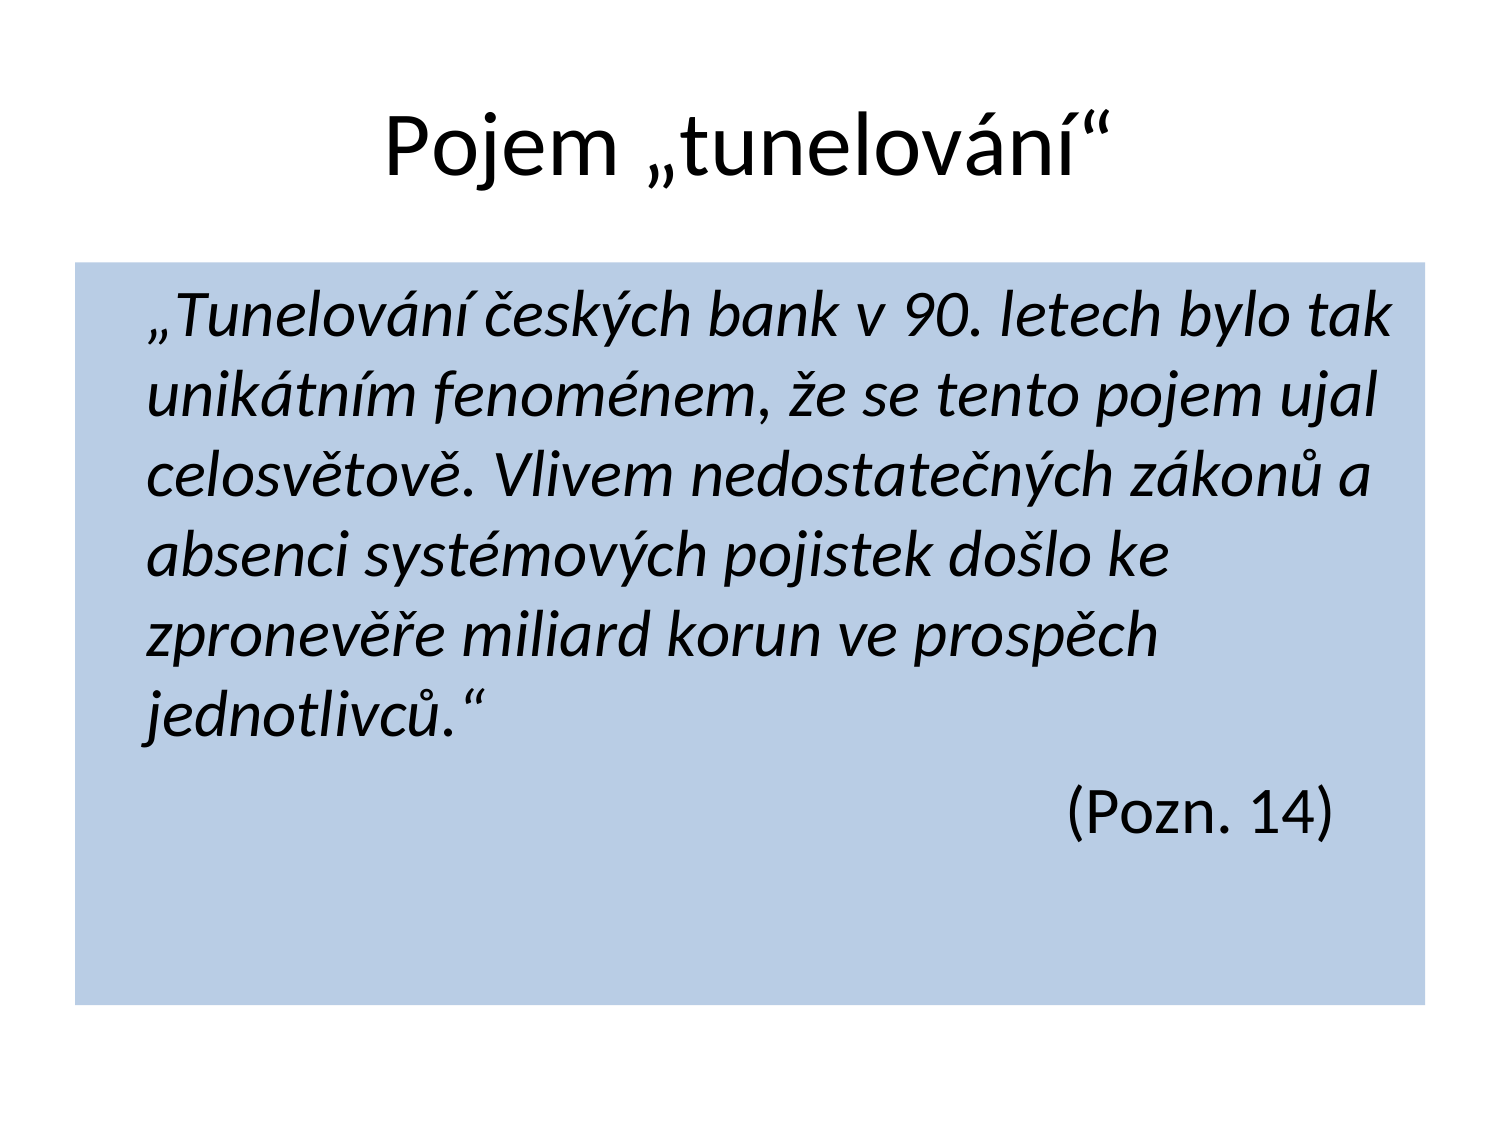

# Pojem „tunelování“
	„Tunelování českých bank v 90. letech bylo tak unikátním fenoménem, že se tento pojem ujal celosvětově. Vlivem nedostatečných zákonů a absenci systémových pojistek došlo ke zpronevěře miliard korun ve prospěch jednotlivců.“
 (Pozn. 14)